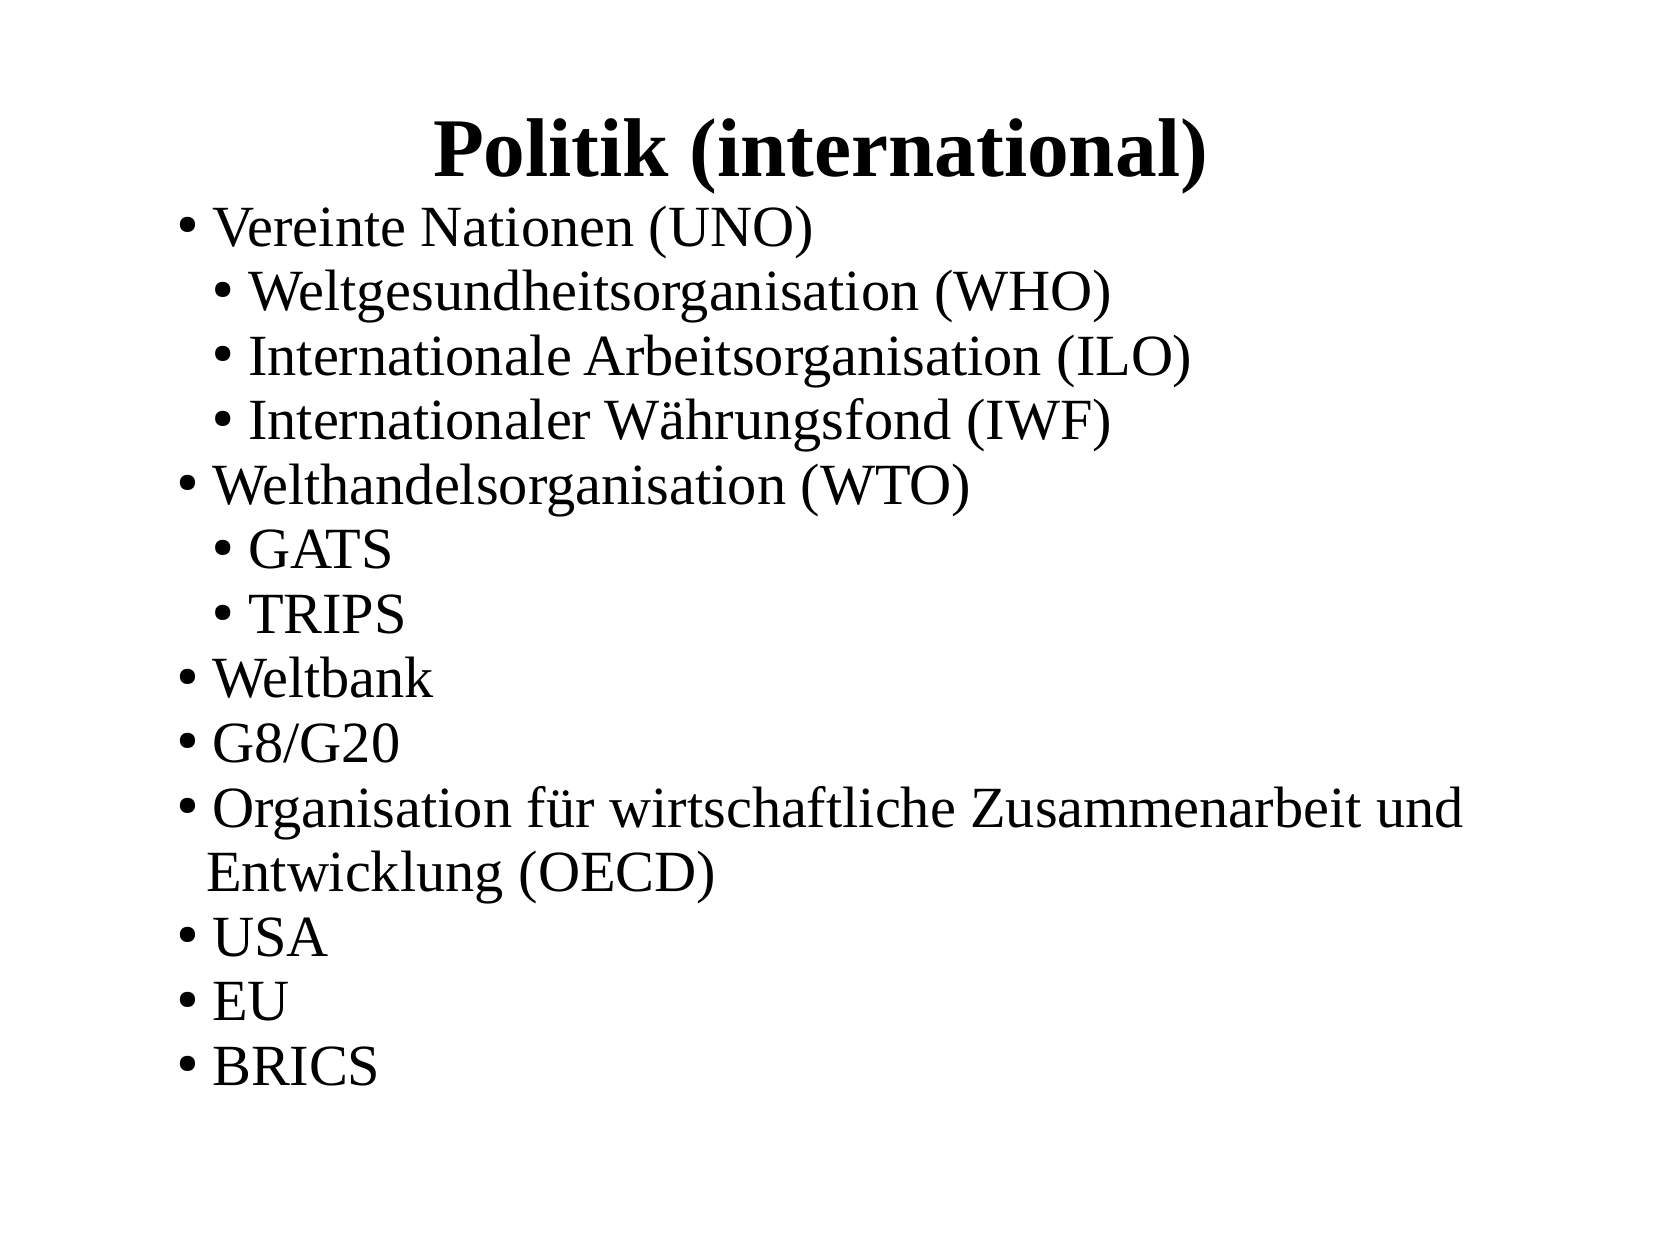

Politik (international)
 Vereinte Nationen (UNO)
Weltgesundheitsorganisation (WHO)
Internationale Arbeitsorganisation (ILO)
Internationaler Währungsfond (IWF)
 Welthandelsorganisation (WTO)
GATS
TRIPS
 Weltbank
 G8/G20
 Organisation für wirtschaftliche Zusammenarbeit und Entwicklung (OECD)
 USA
 EU
 BRICS